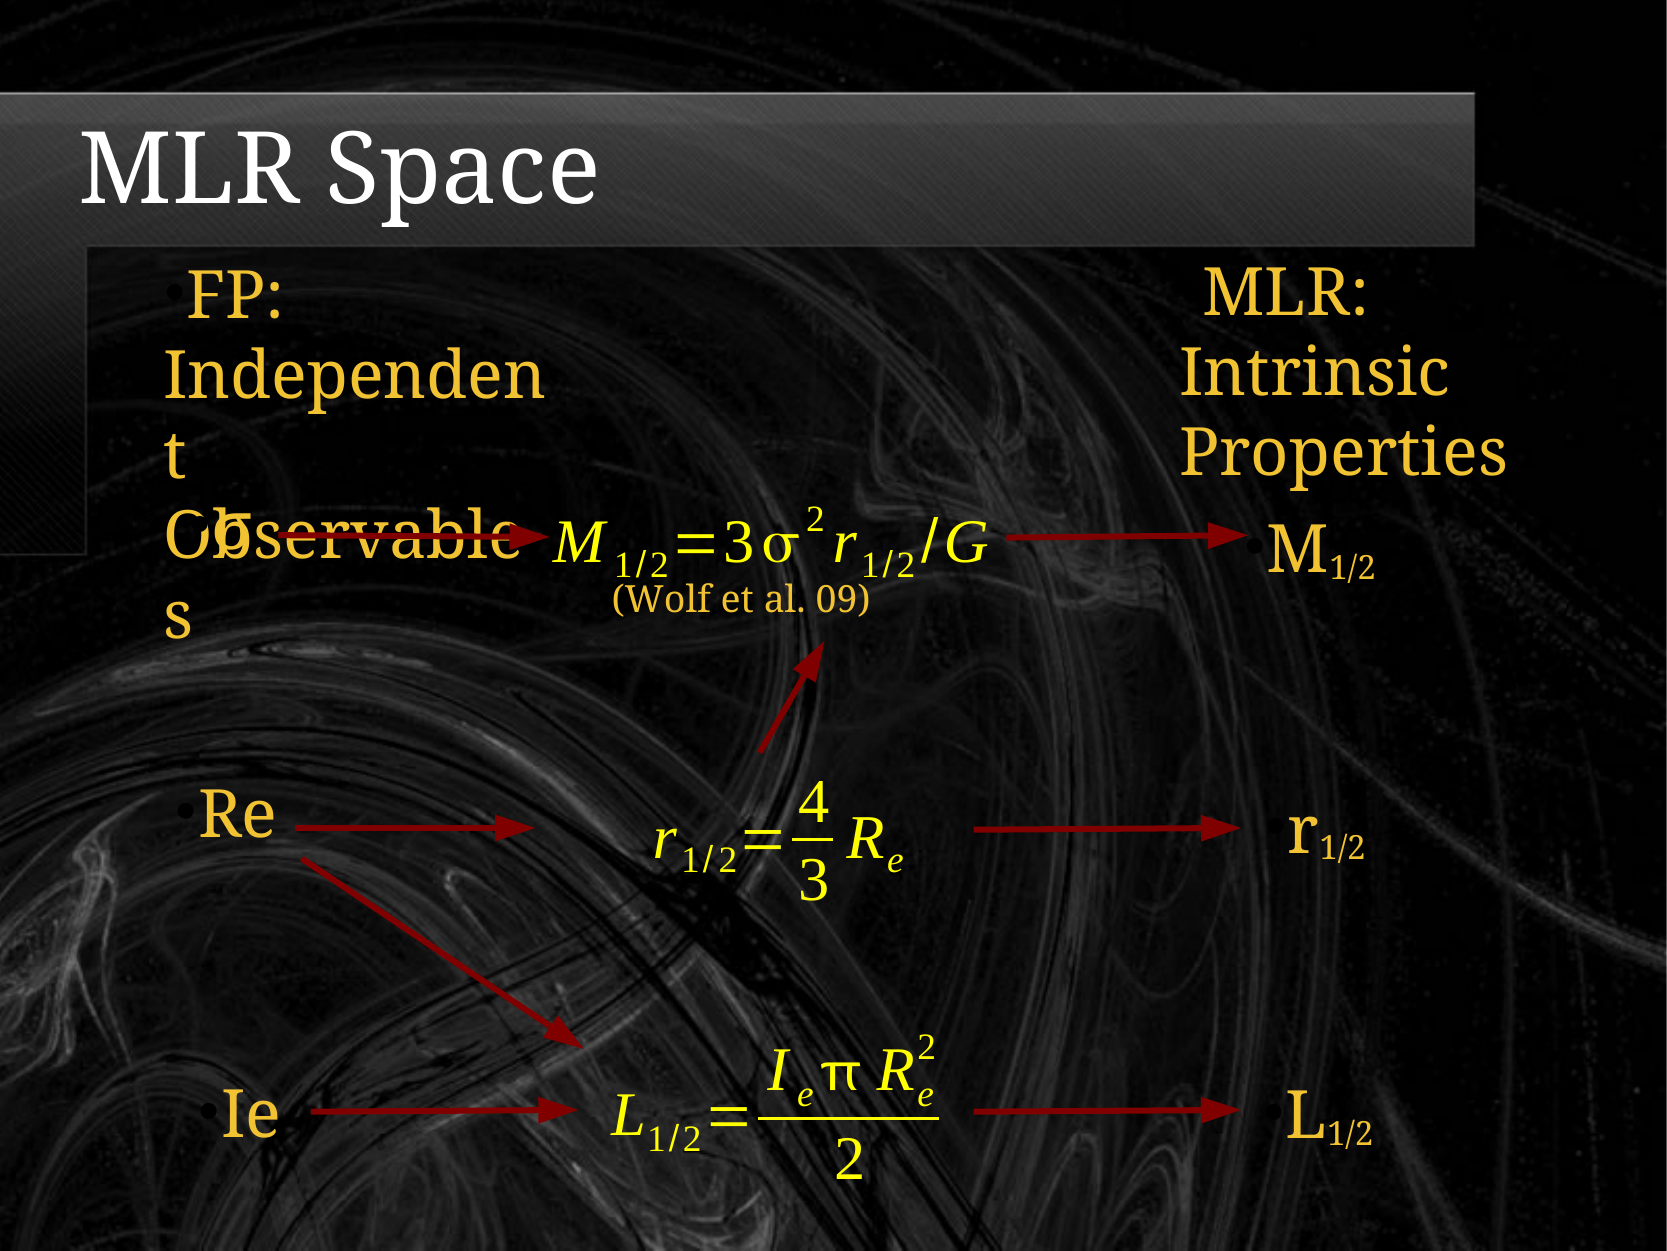

# MLR Space
MLR: Intrinsic Properties
FP: Independent Observables
σ
M1/2
(Wolf et al. 09)
Re
r1/2
Ie
L1/2